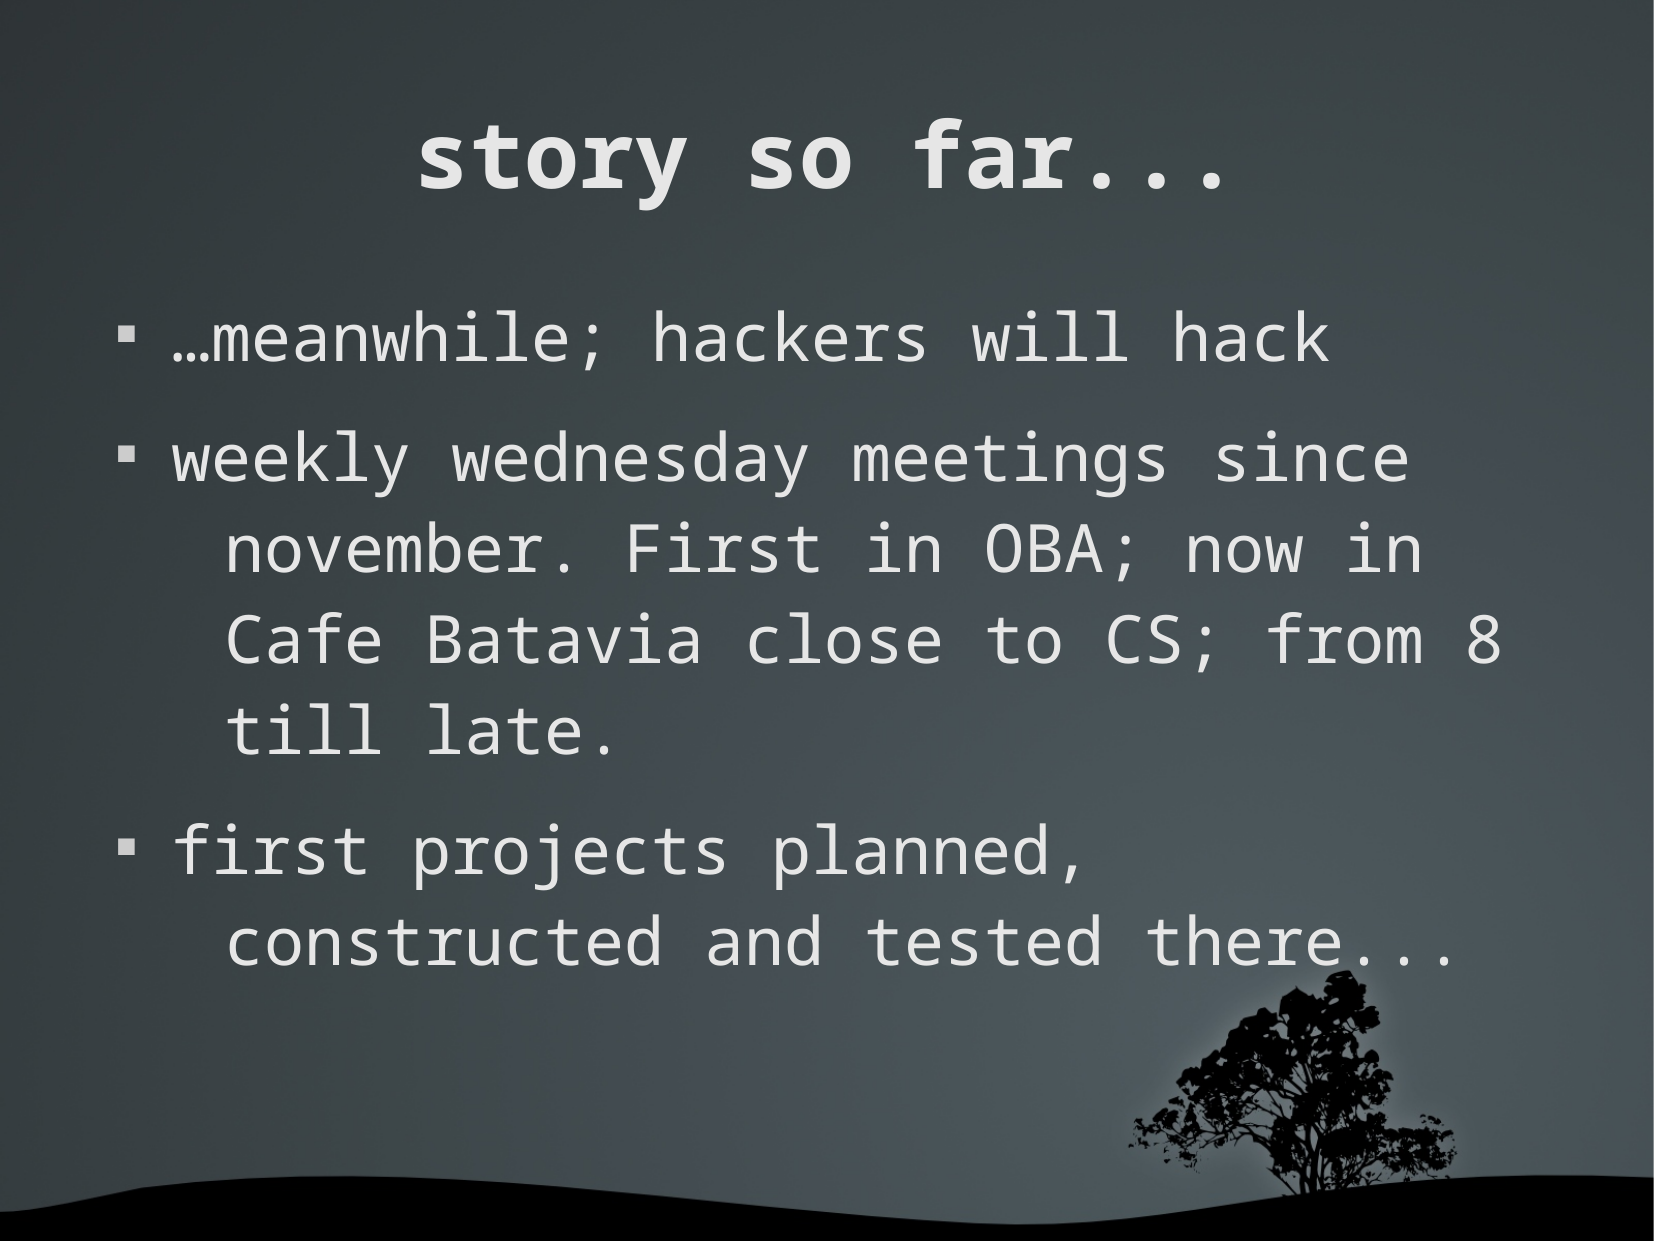

# story so far...
…meanwhile; hackers will hack
weekly wednesday meetings since november. First in OBA; now in Cafe Batavia close to CS; from 8 till late.
first projects planned, constructed and tested there...